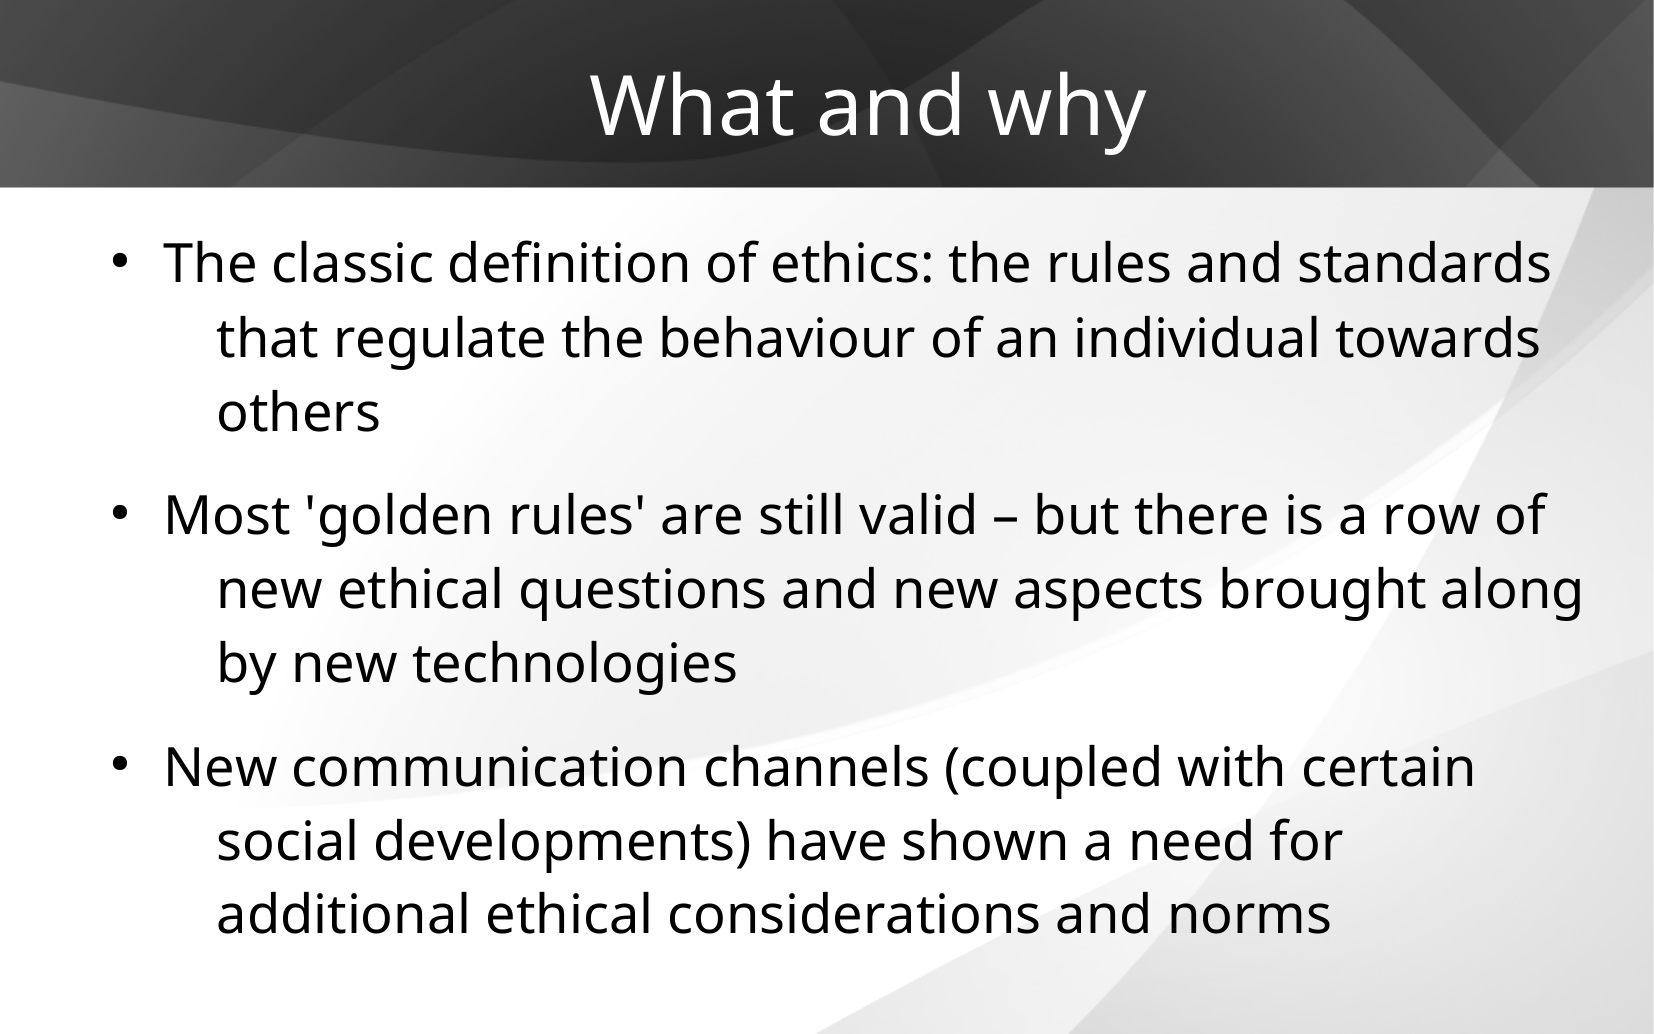

# What and why
The classic definition of ethics: the rules and standards that regulate the behaviour of an individual towards others
Most 'golden rules' are still valid – but there is a row of new ethical questions and new aspects brought along by new technologies
New communication channels (coupled with certain social developments) have shown a need for additional ethical considerations and norms